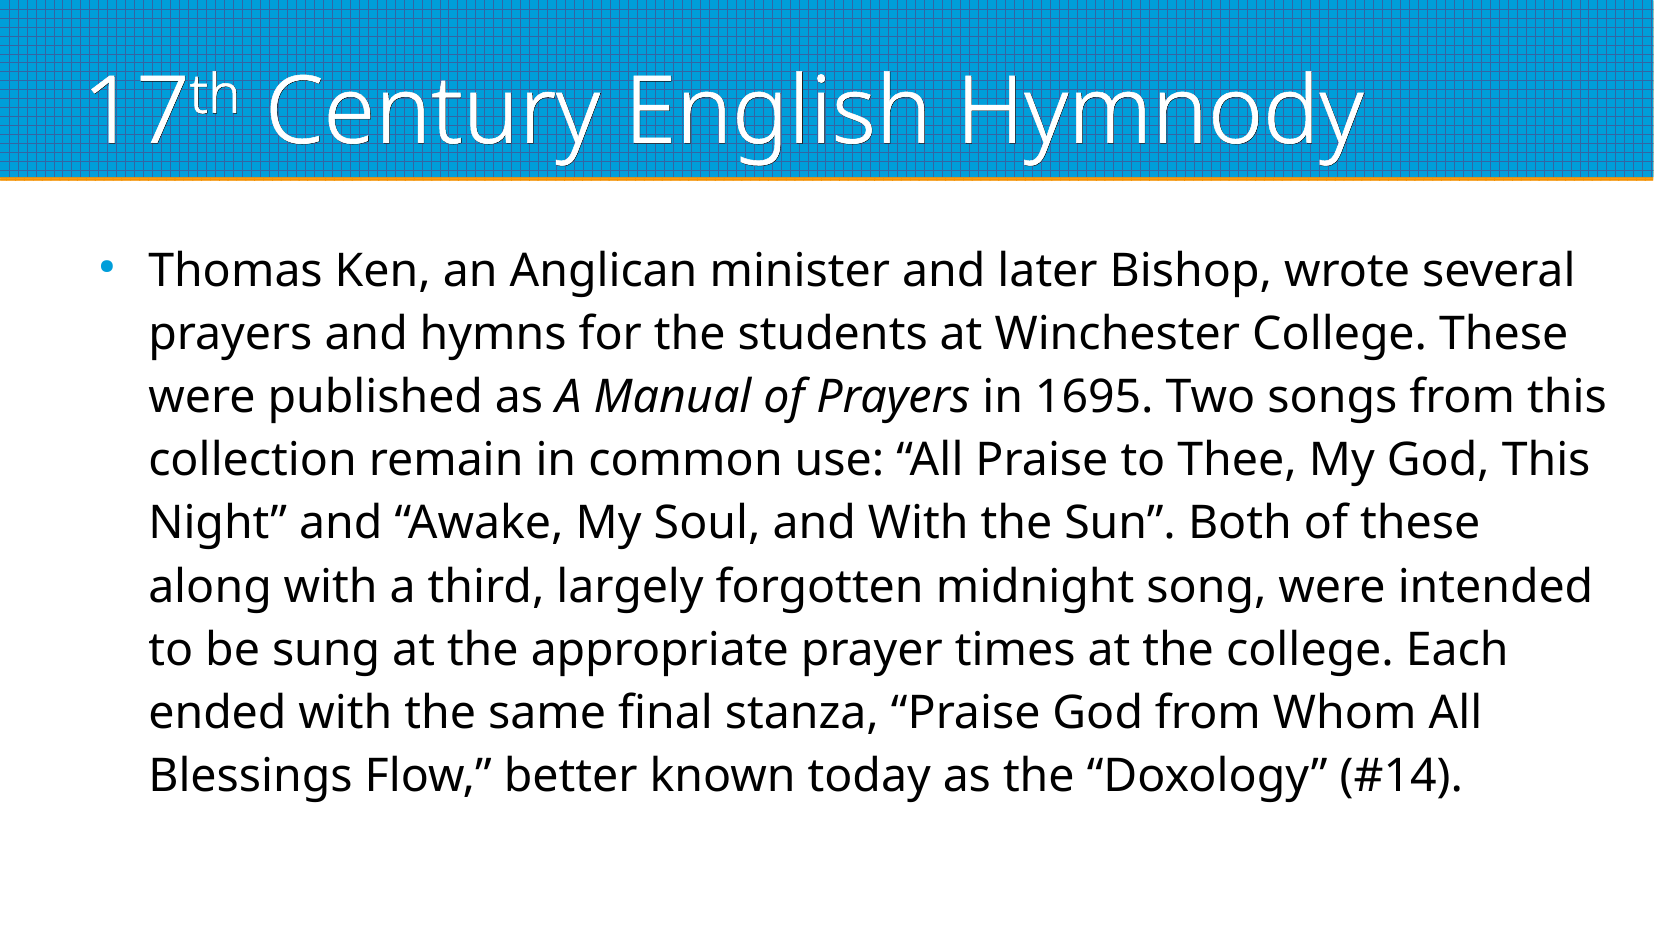

# 17th Century English Hymnody
Thomas Ken, an Anglican minister and later Bishop, wrote several prayers and hymns for the students at Winchester College. These were published as A Manual of Prayers in 1695. Two songs from this collection remain in common use: “All Praise to Thee, My God, This Night” and “Awake, My Soul, and With the Sun”. Both of these along with a third, largely forgotten midnight song, were intended to be sung at the appropriate prayer times at the college. Each ended with the same final stanza, “Praise God from Whom All Blessings Flow,” better known today as the “Doxology” (#14).